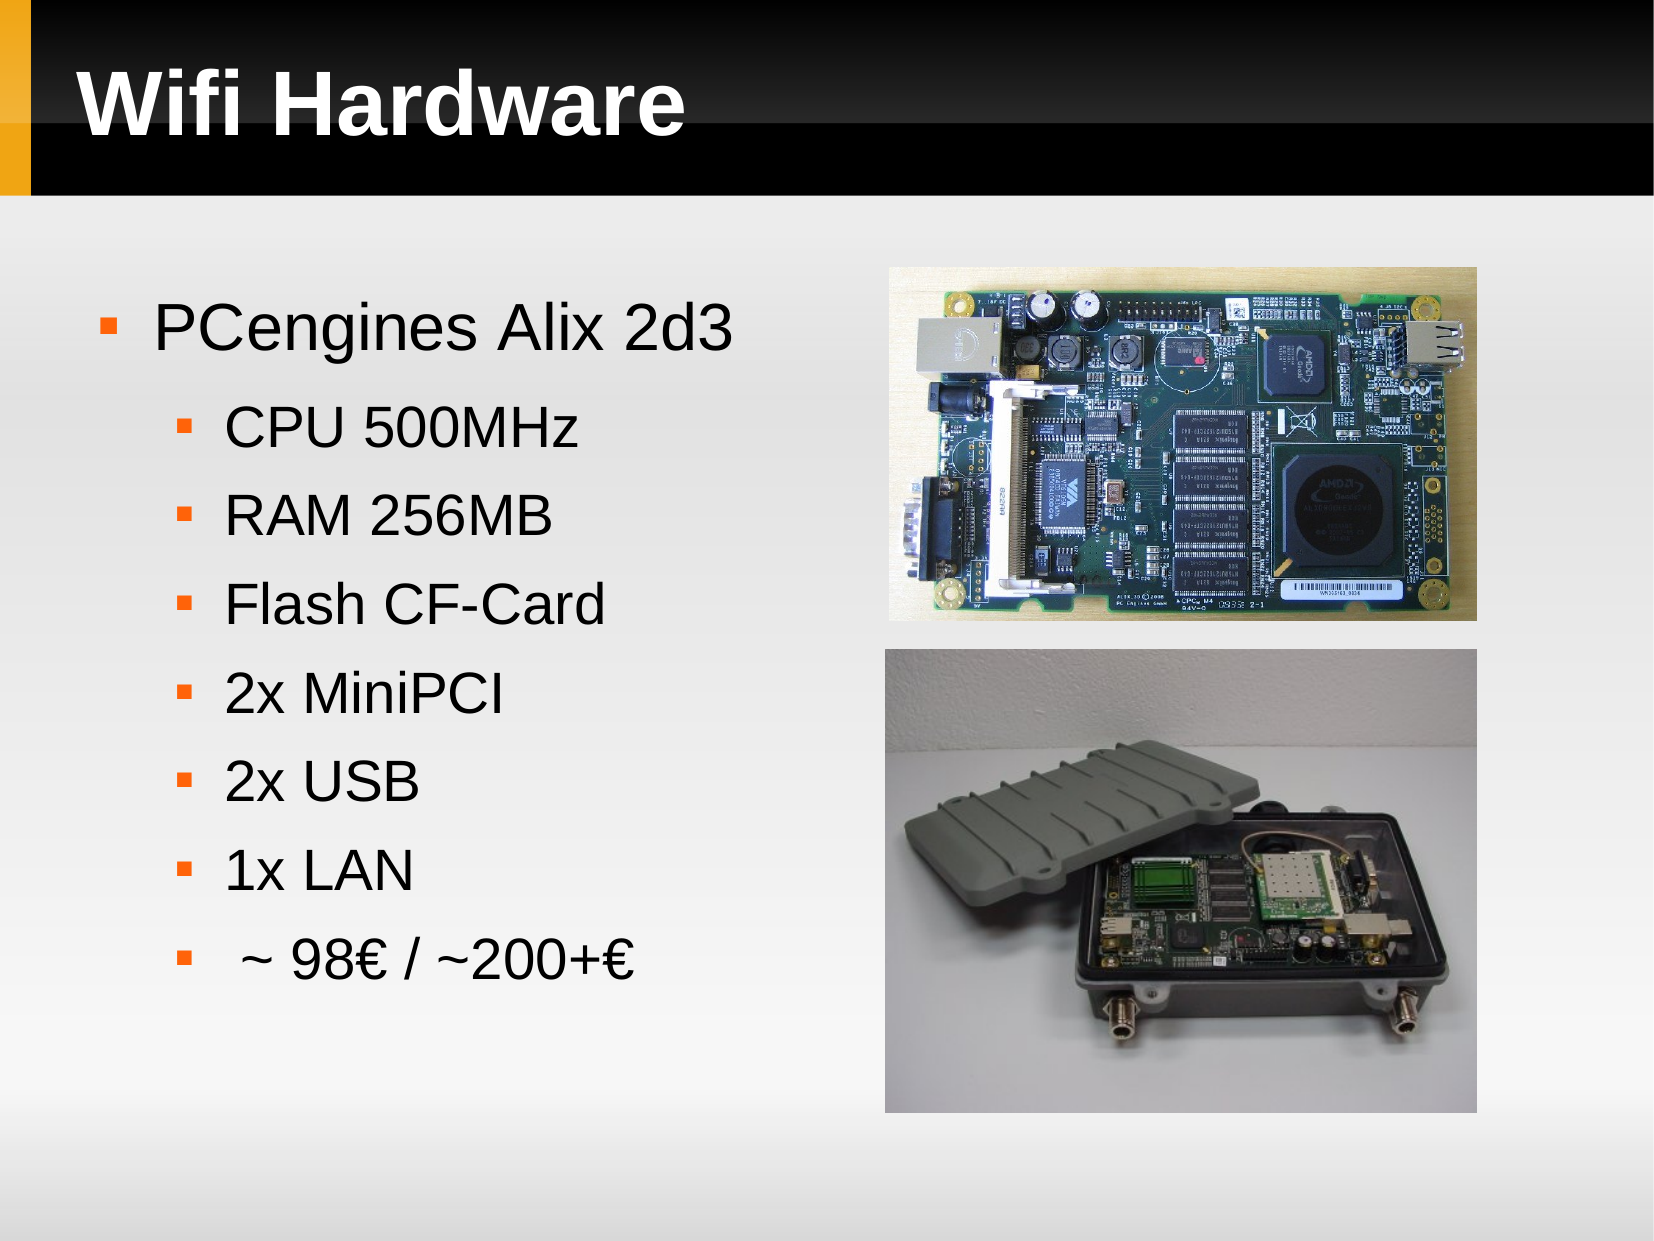

# Wifi Hardware
PCengines Alix 2d3
CPU 500MHz
RAM 256MB
Flash CF-Card
2x MiniPCI
2x USB
1x LAN
 ~ 98€ / ~200+€